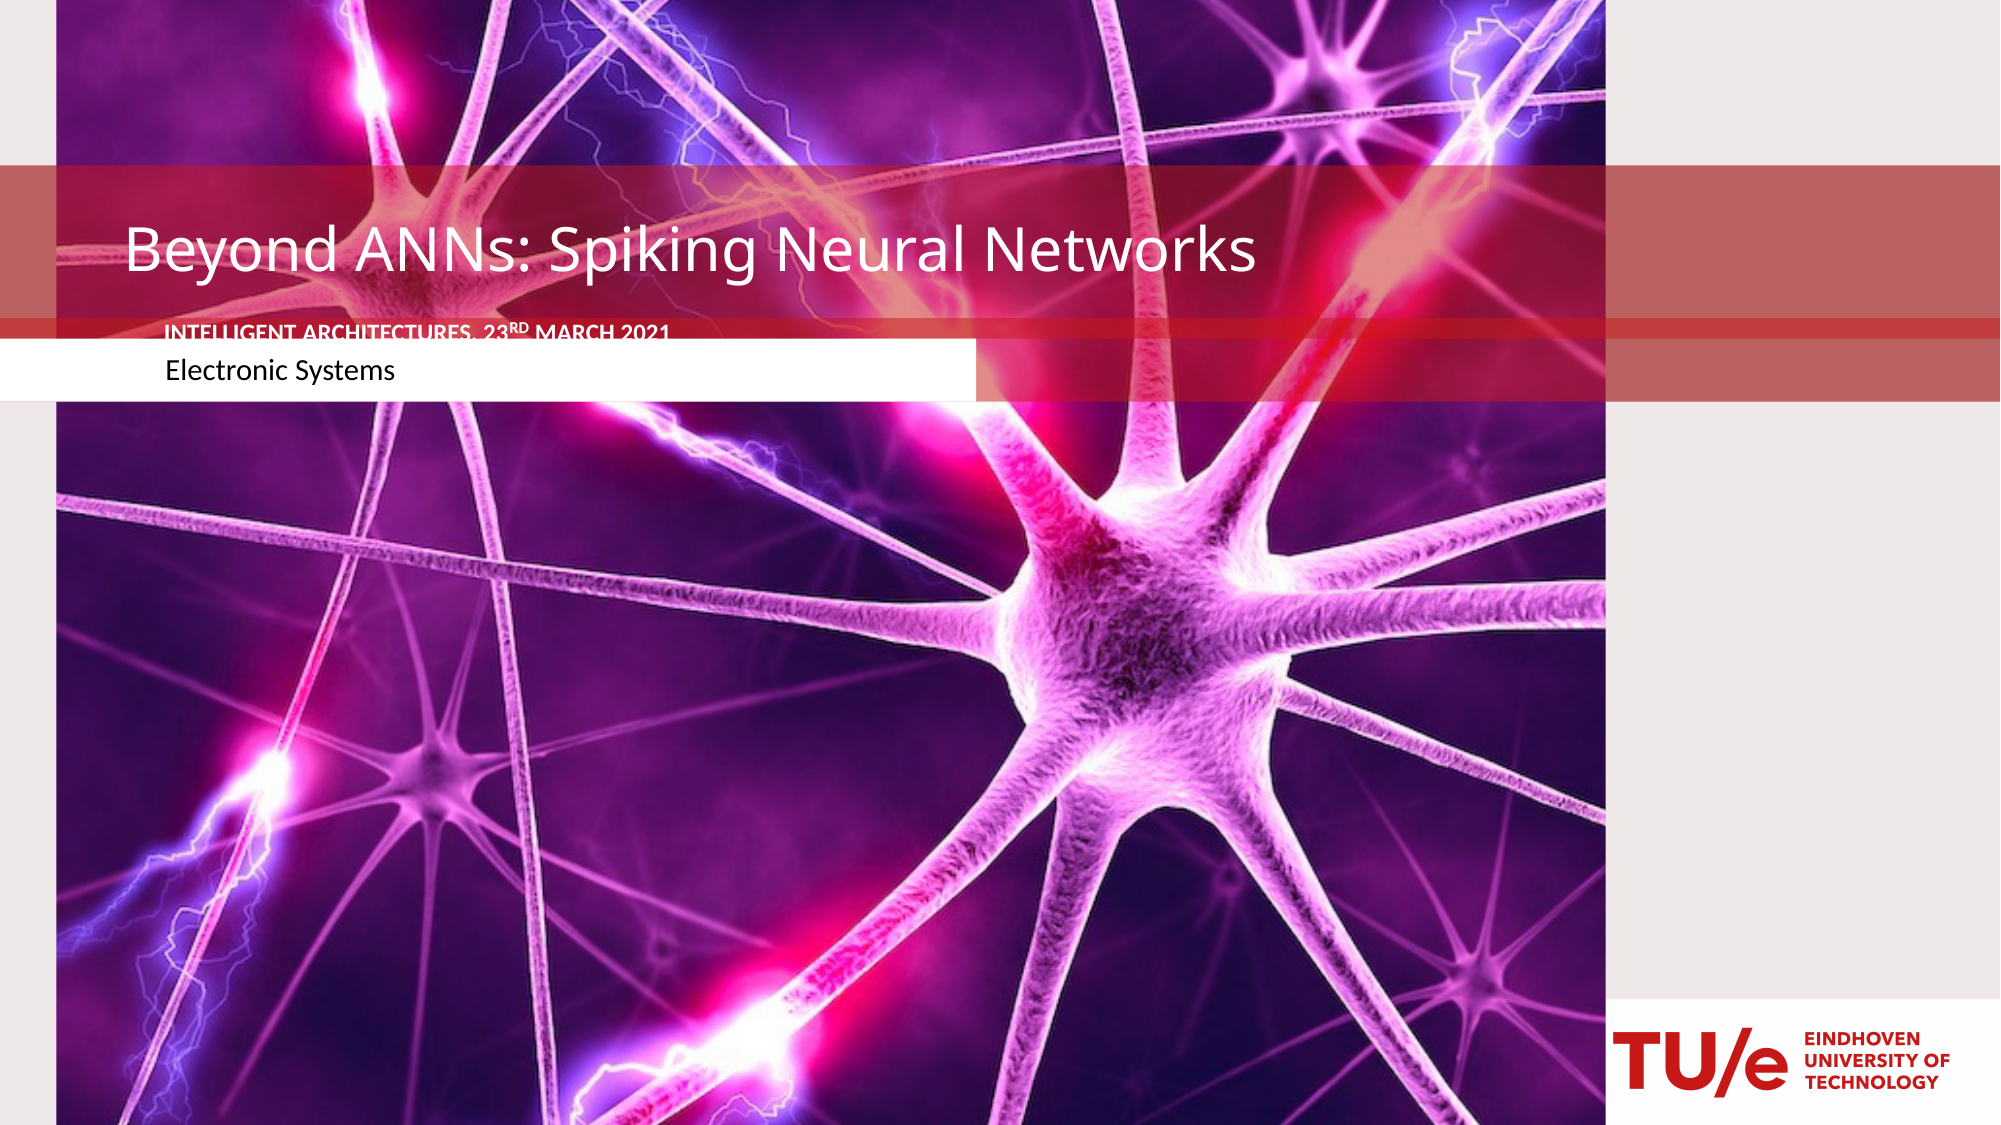

# Beyond ANNs: Spiking Neural Networks
Intelligent architectures, 23rd March 2021
Sherif eissa
Electronic Systems